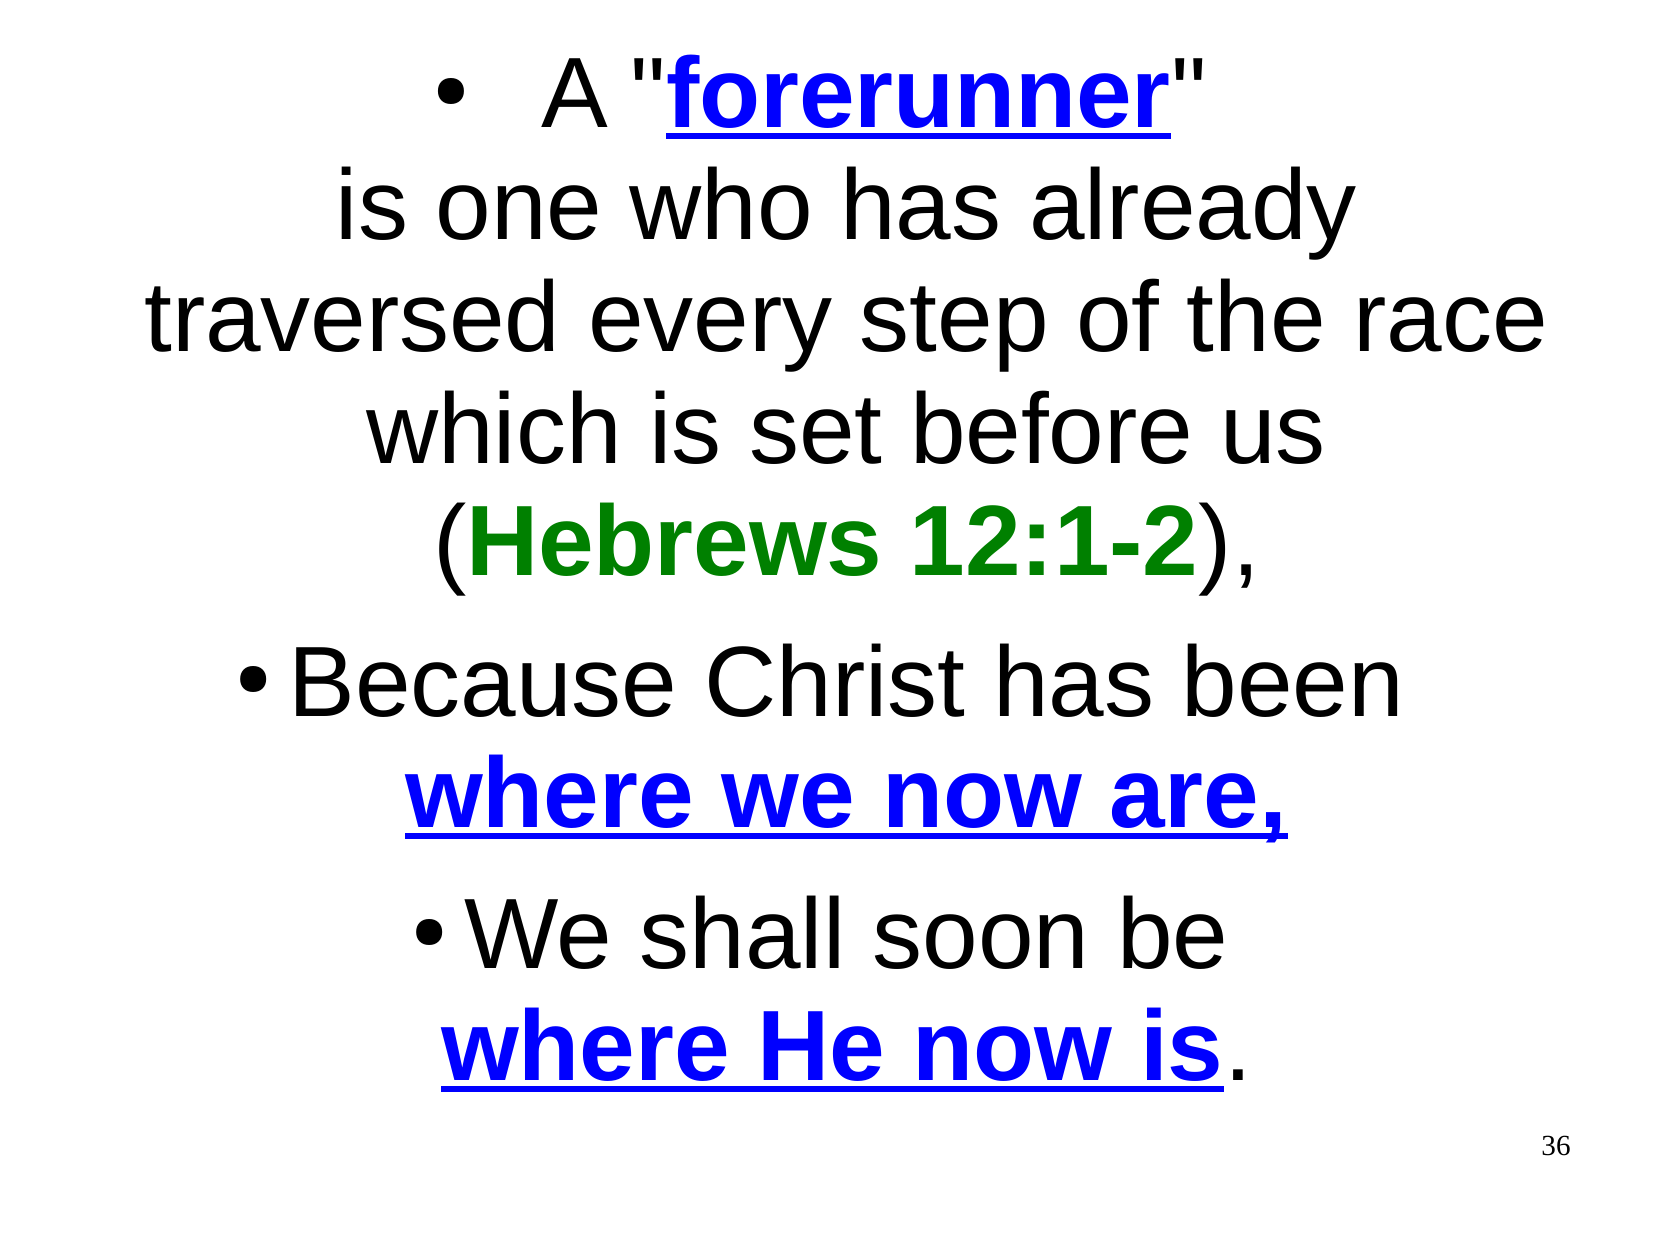

# A "forerunner" is one who has already traversed every step of the race which is set before us (Hebrews 12:1-2),
Because Christ has been
where we now are,
We shall soon be
where He now is.
36